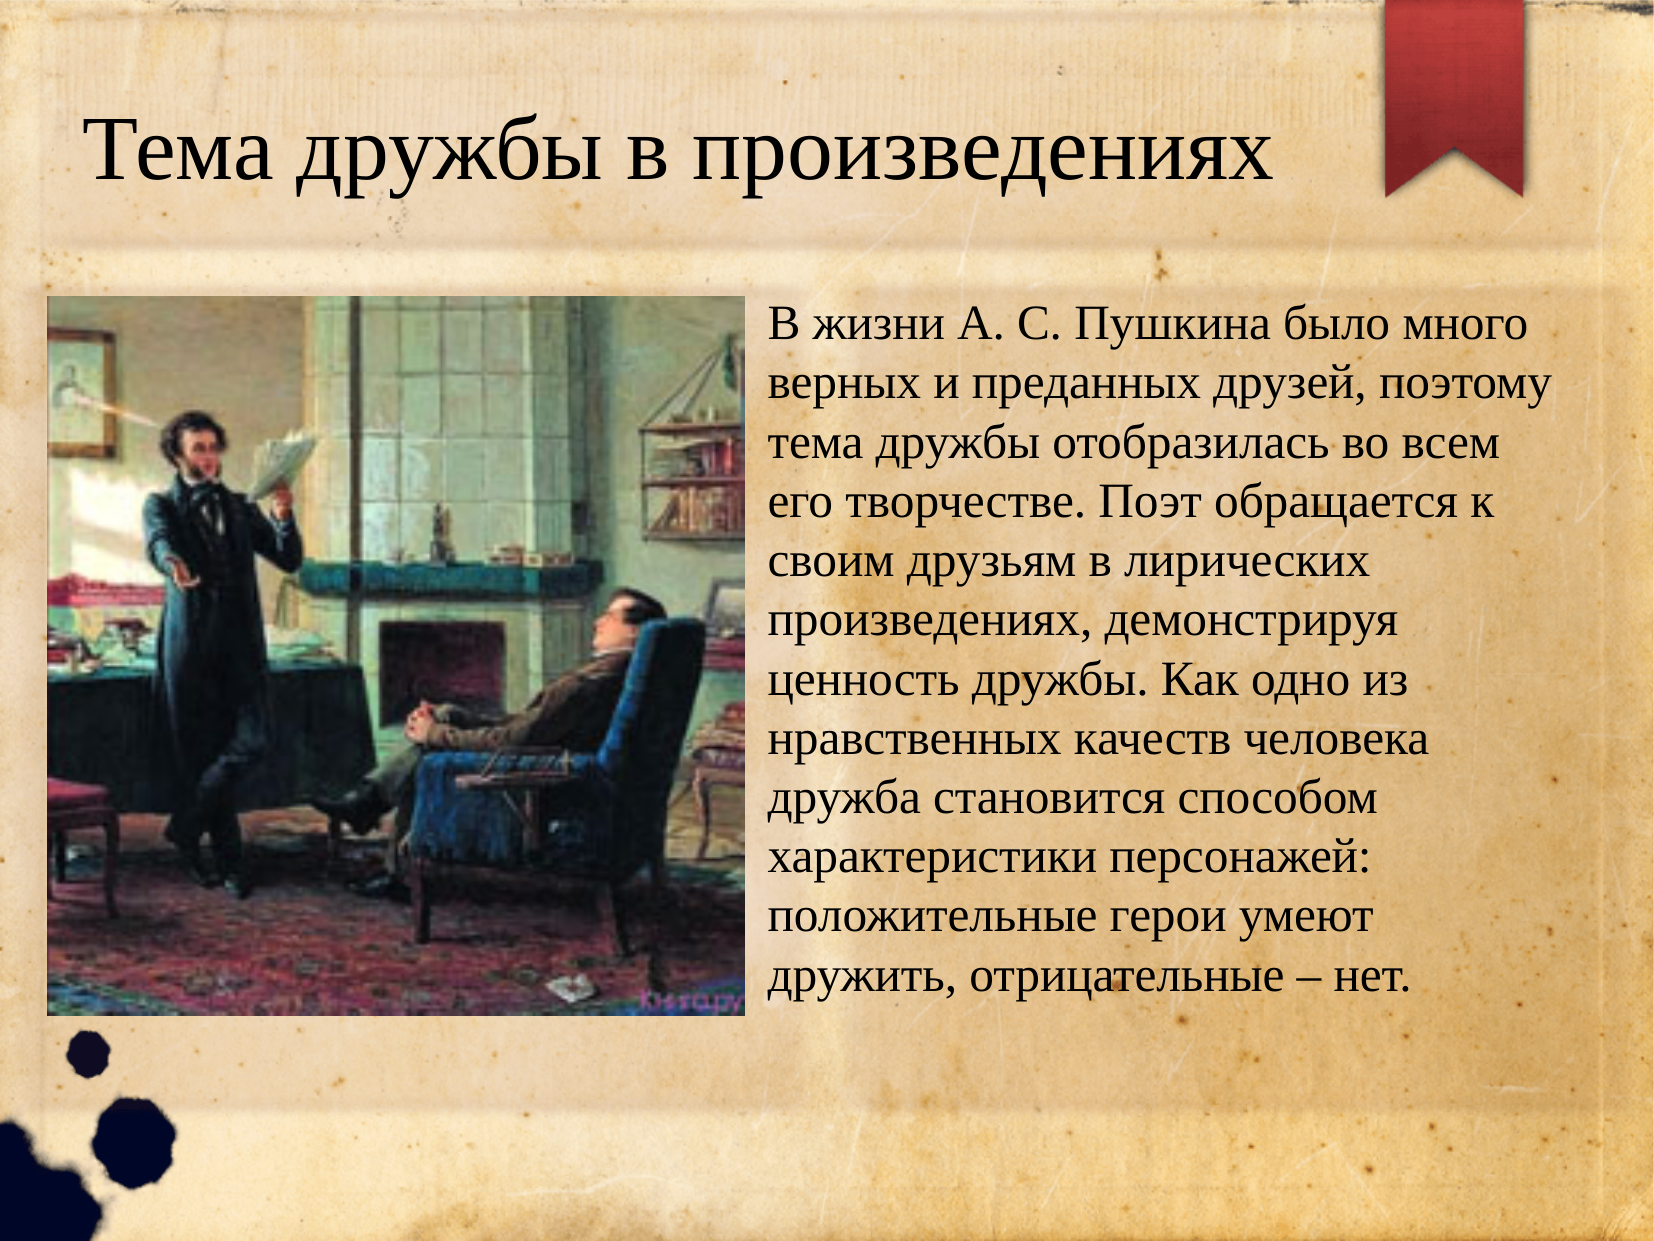

# Тема дружбы в произведениях
В жизни А. С. Пушкина было много верных и преданных друзей, поэтому тема дружбы отобразилась во всем его творчестве. Поэт обращается к своим друзьям в лирических произведениях, демонстрируя ценность дружбы. Как одно из нравственных качеств человека дружба становится способом характеристики персонажей: положительные герои умеют дружить, отрицательные – нет.